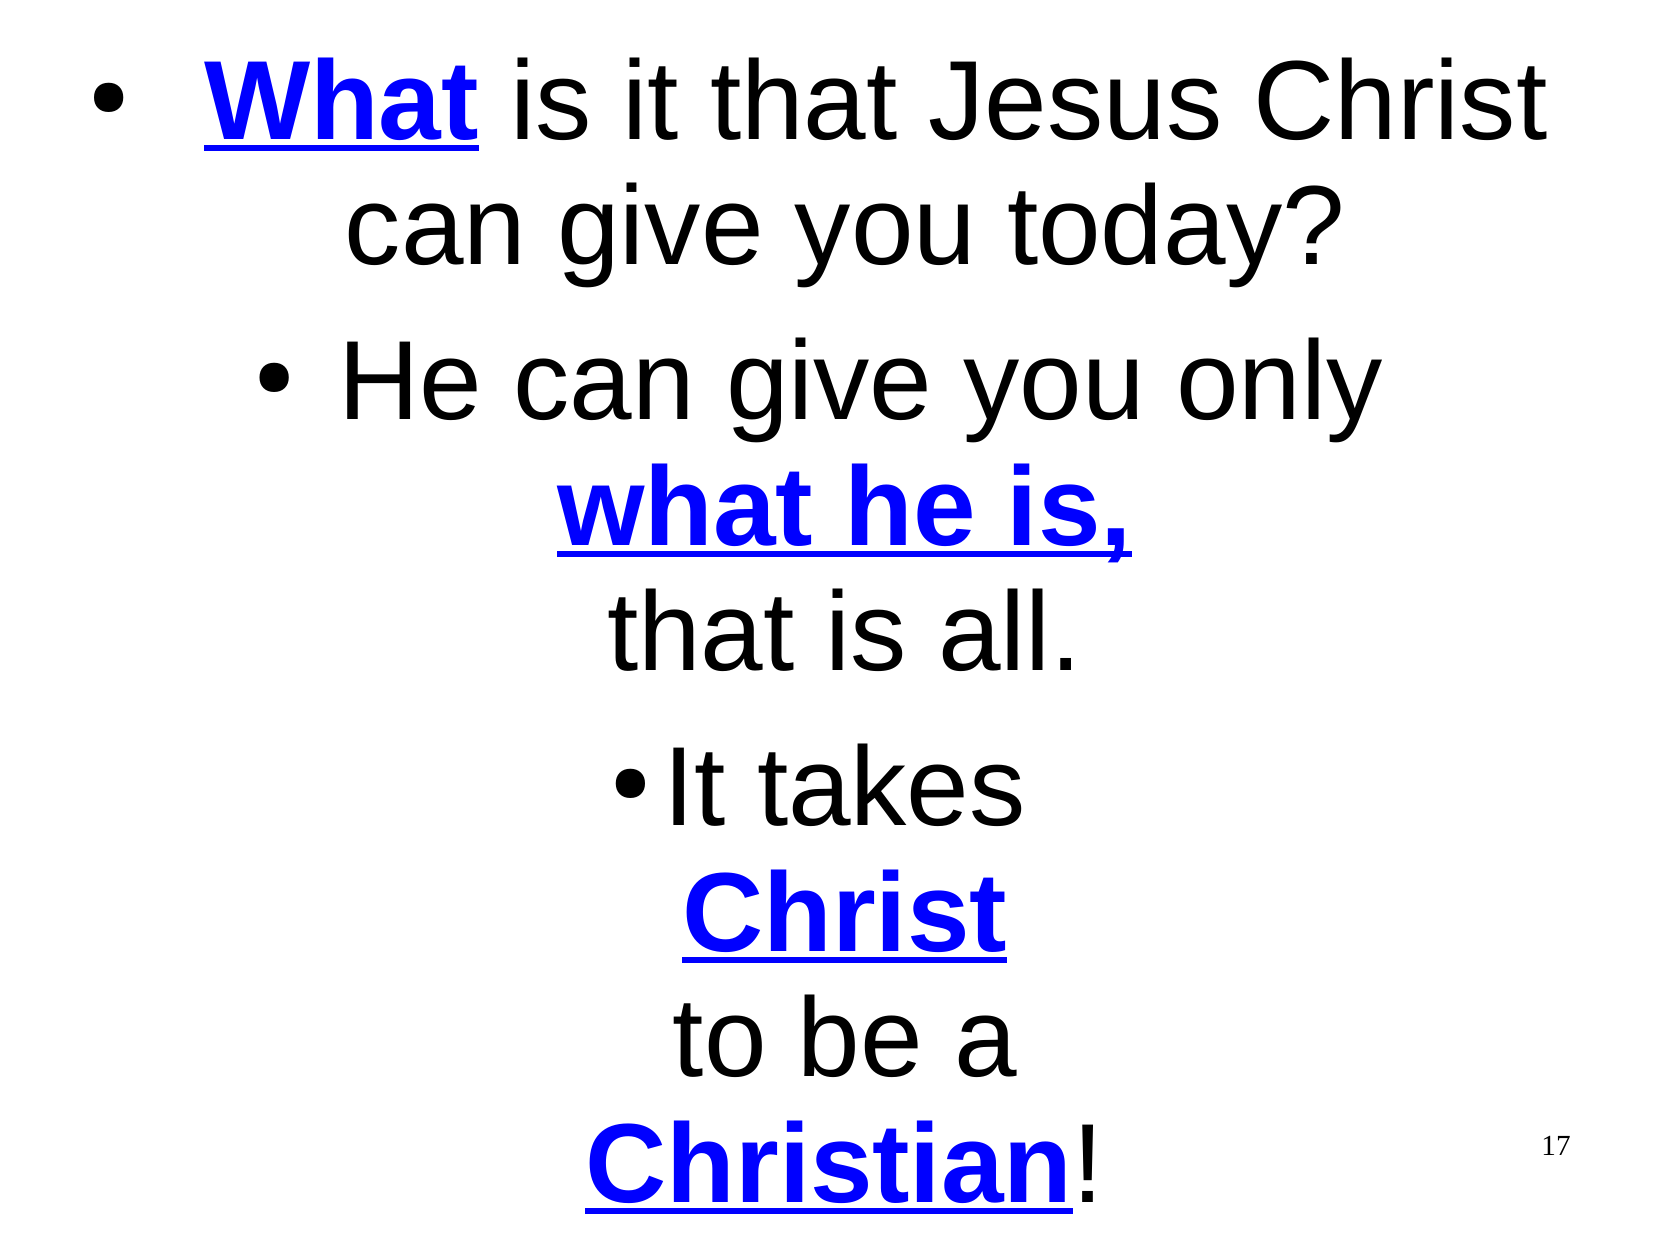

# What is it that Jesus Christ can give you today?
 He can give you only
what he is,
that is all.
It takes
Christ
to be a
Christian!
17